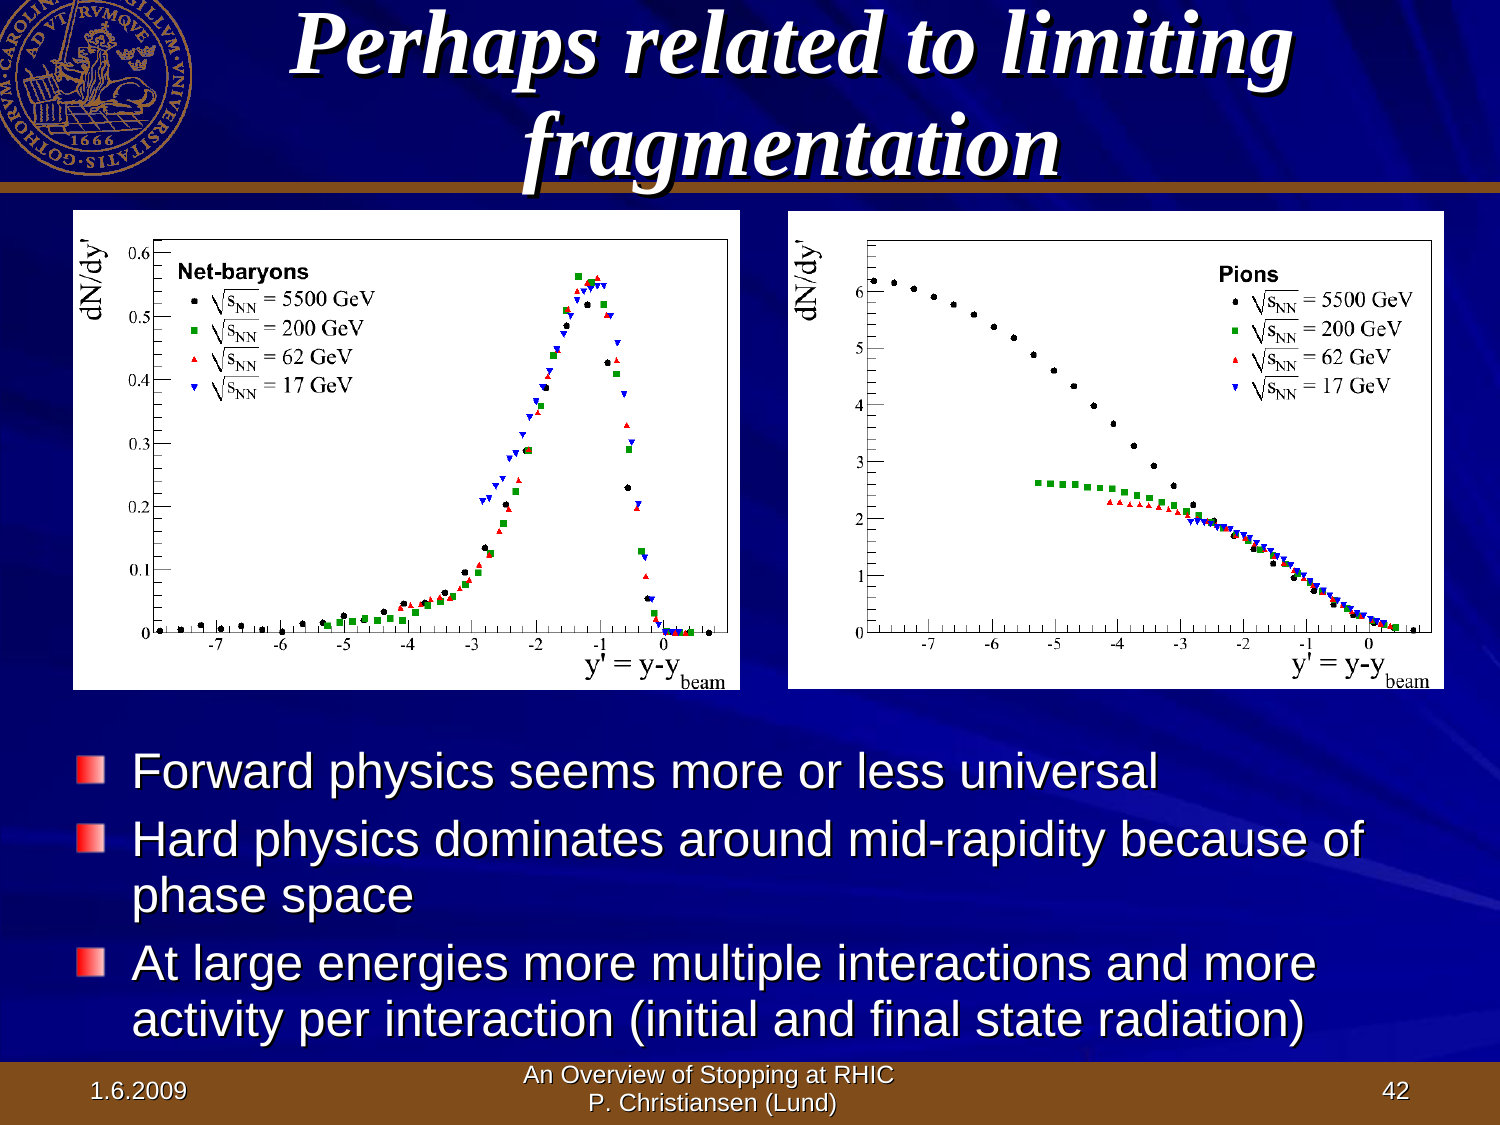

# Perhaps related to limiting fragmentation
Forward physics seems more or less universal
Hard physics dominates around mid-rapidity because of phase space
At large energies more multiple interactions and more activity per interaction (initial and final state radiation)
42